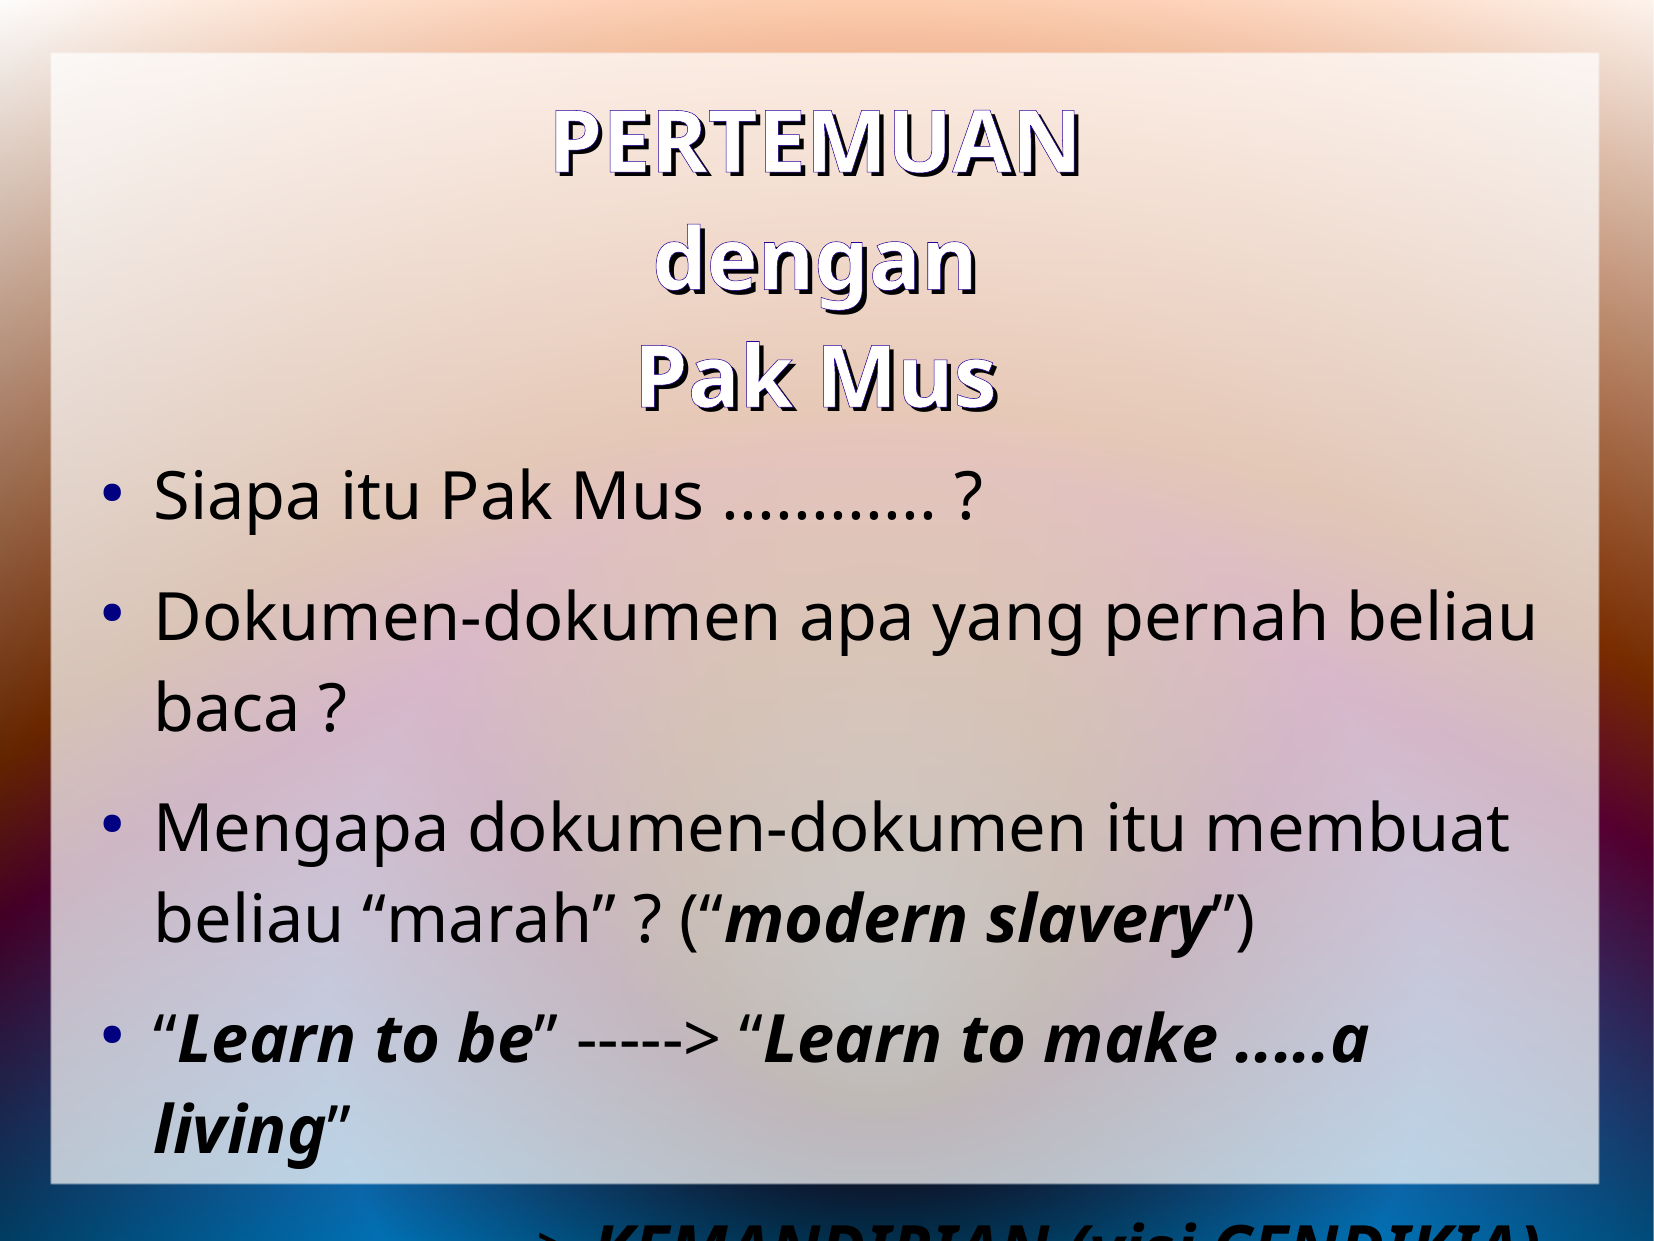

# PERTEMUAN dengan Pak Mus
Siapa itu Pak Mus ............ ?
Dokumen-dokumen apa yang pernah beliau baca ?
Mengapa dokumen-dokumen itu membuat beliau “marah” ? (“modern slavery”)
“Learn to be” -----> “Learn to make .....a living”
 ---------> KEMANDIRIAN (visi CENDIKIA)